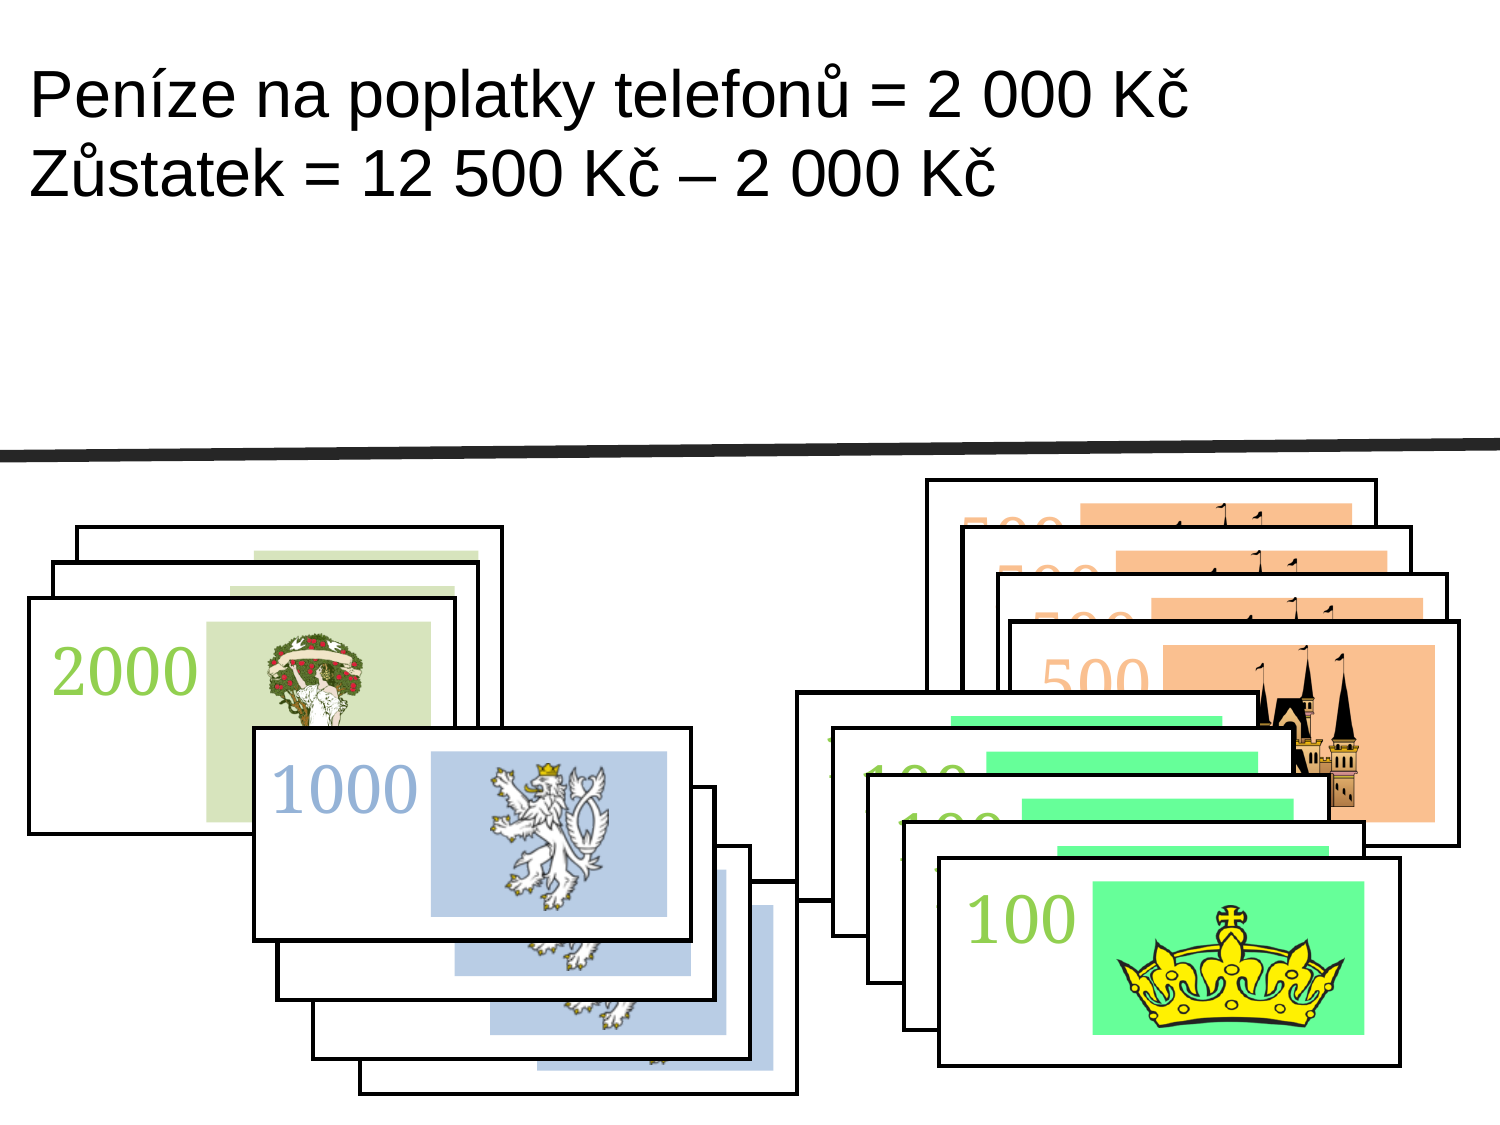

Peníze na poplatky telefonů = 2 000 Kč
Zůstatek = 12 500 Kč – 2 000 Kč
500
2000
500
2000
500
2000
500
100
1000
100
100
1000
100
1000
100
1000